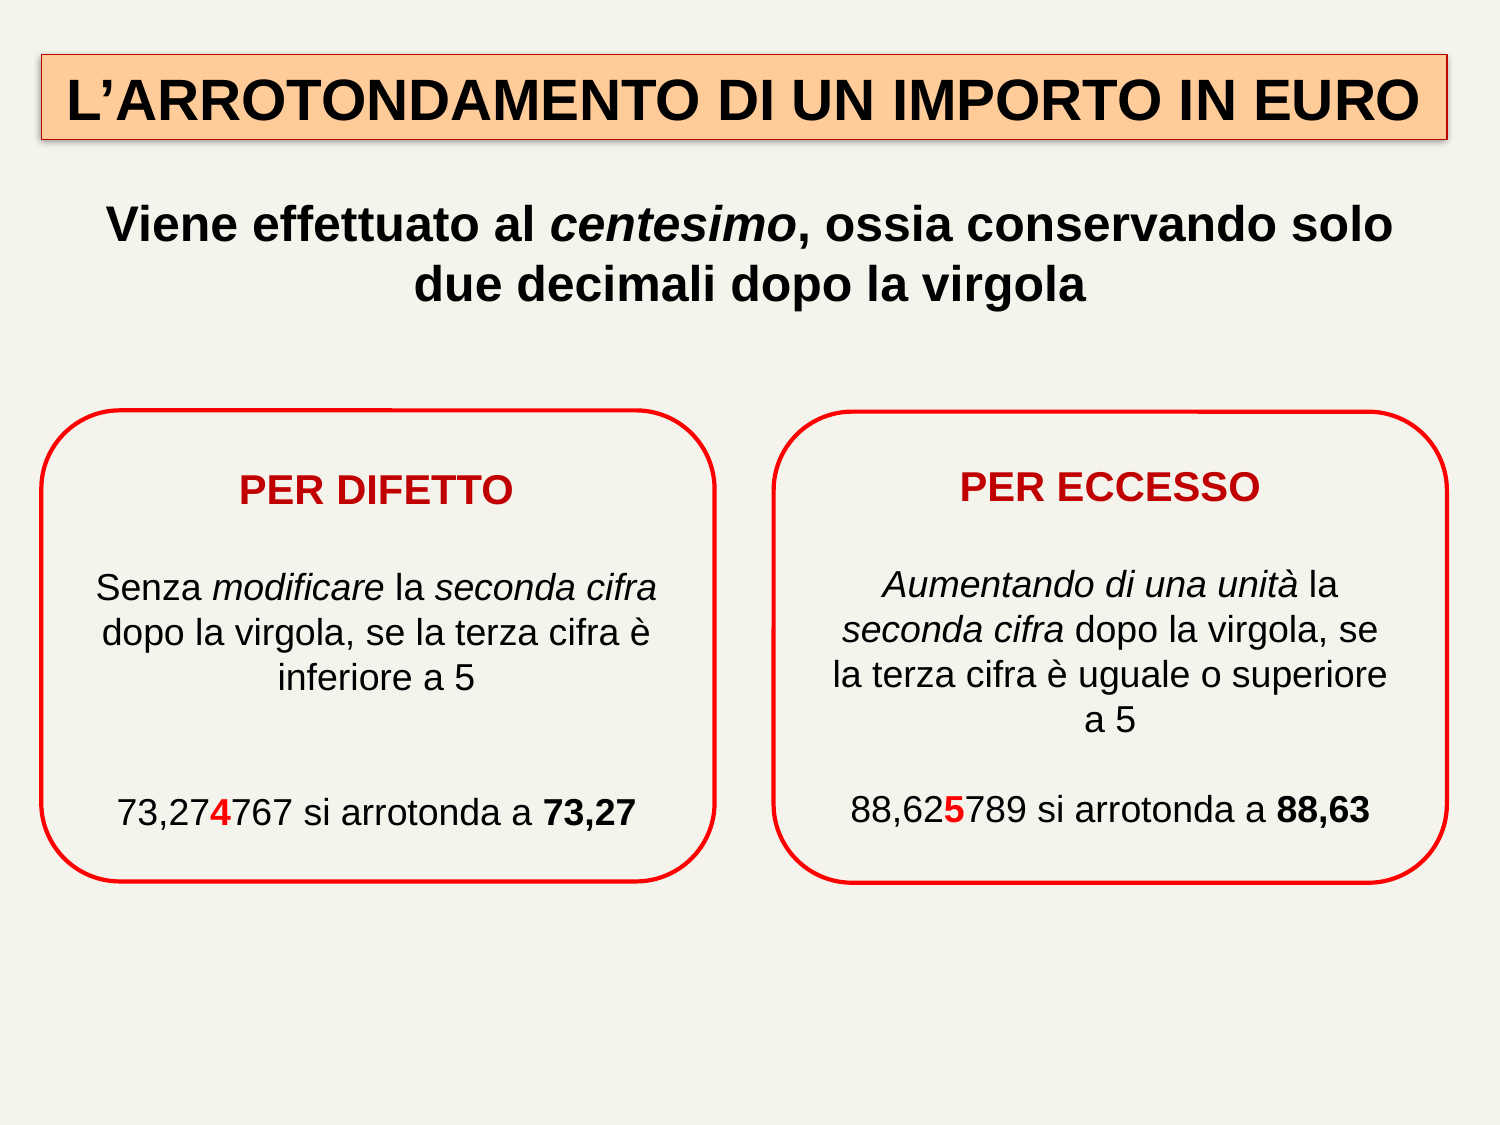

L’ARROTONDAMENTO DI UN IMPORTO IN EURO
Viene effettuato al centesimo, ossia conservando solo due decimali dopo la virgola
PER ECCESSO
Aumentando di una unità la seconda cifra dopo la virgola, se la terza cifra è uguale o superiore a 5
88,625789 si arrotonda a 88,63
PER DIFETTO
Senza modificare la seconda cifra dopo la virgola, se la terza cifra è inferiore a 5
73,274767 si arrotonda a 73,27